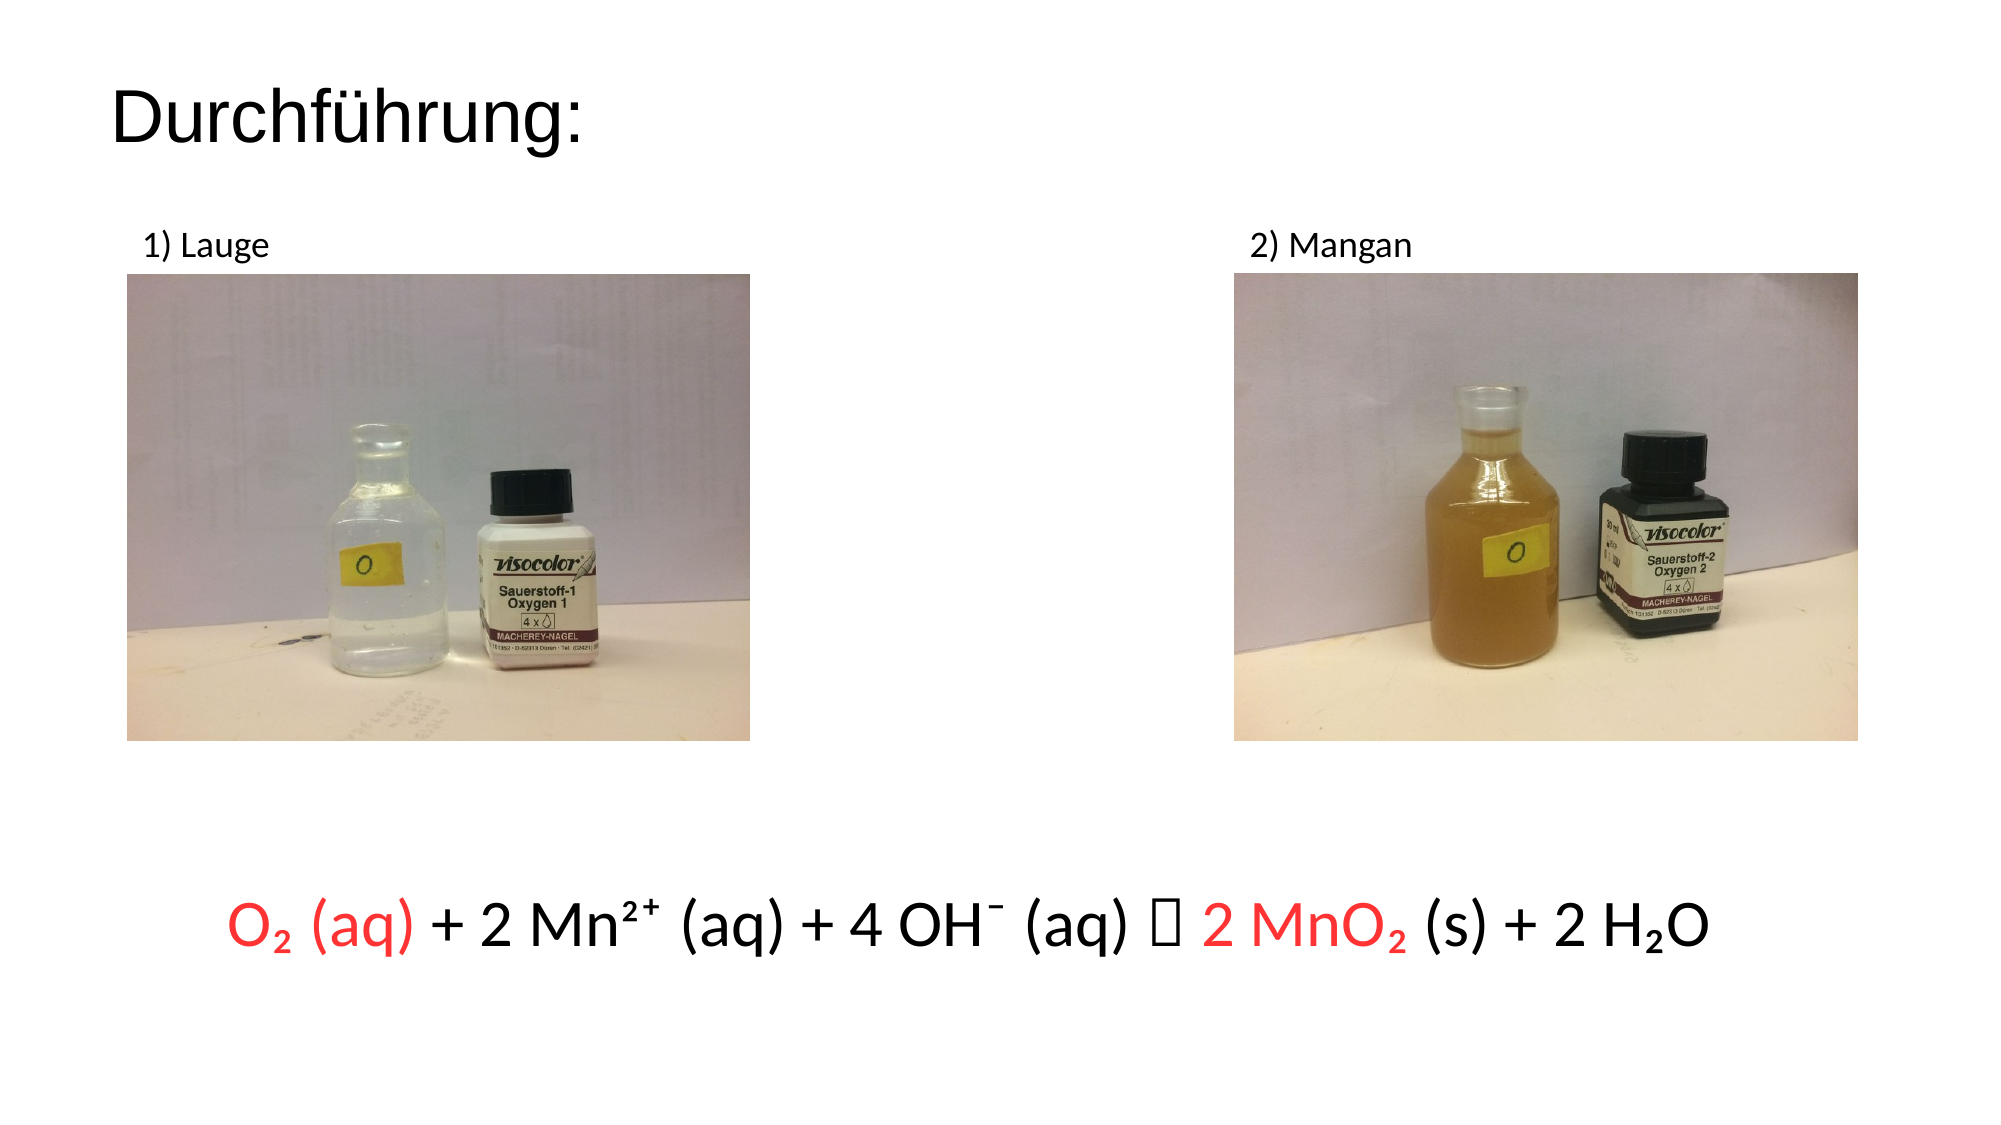

#
Durchführung:
1) Lauge
2) Mangan
O₂ (aq) + 2 Mn²⁺ (aq) + 4 OH⁻ (aq)  2 MnO₂ (s) + 2 H₂O